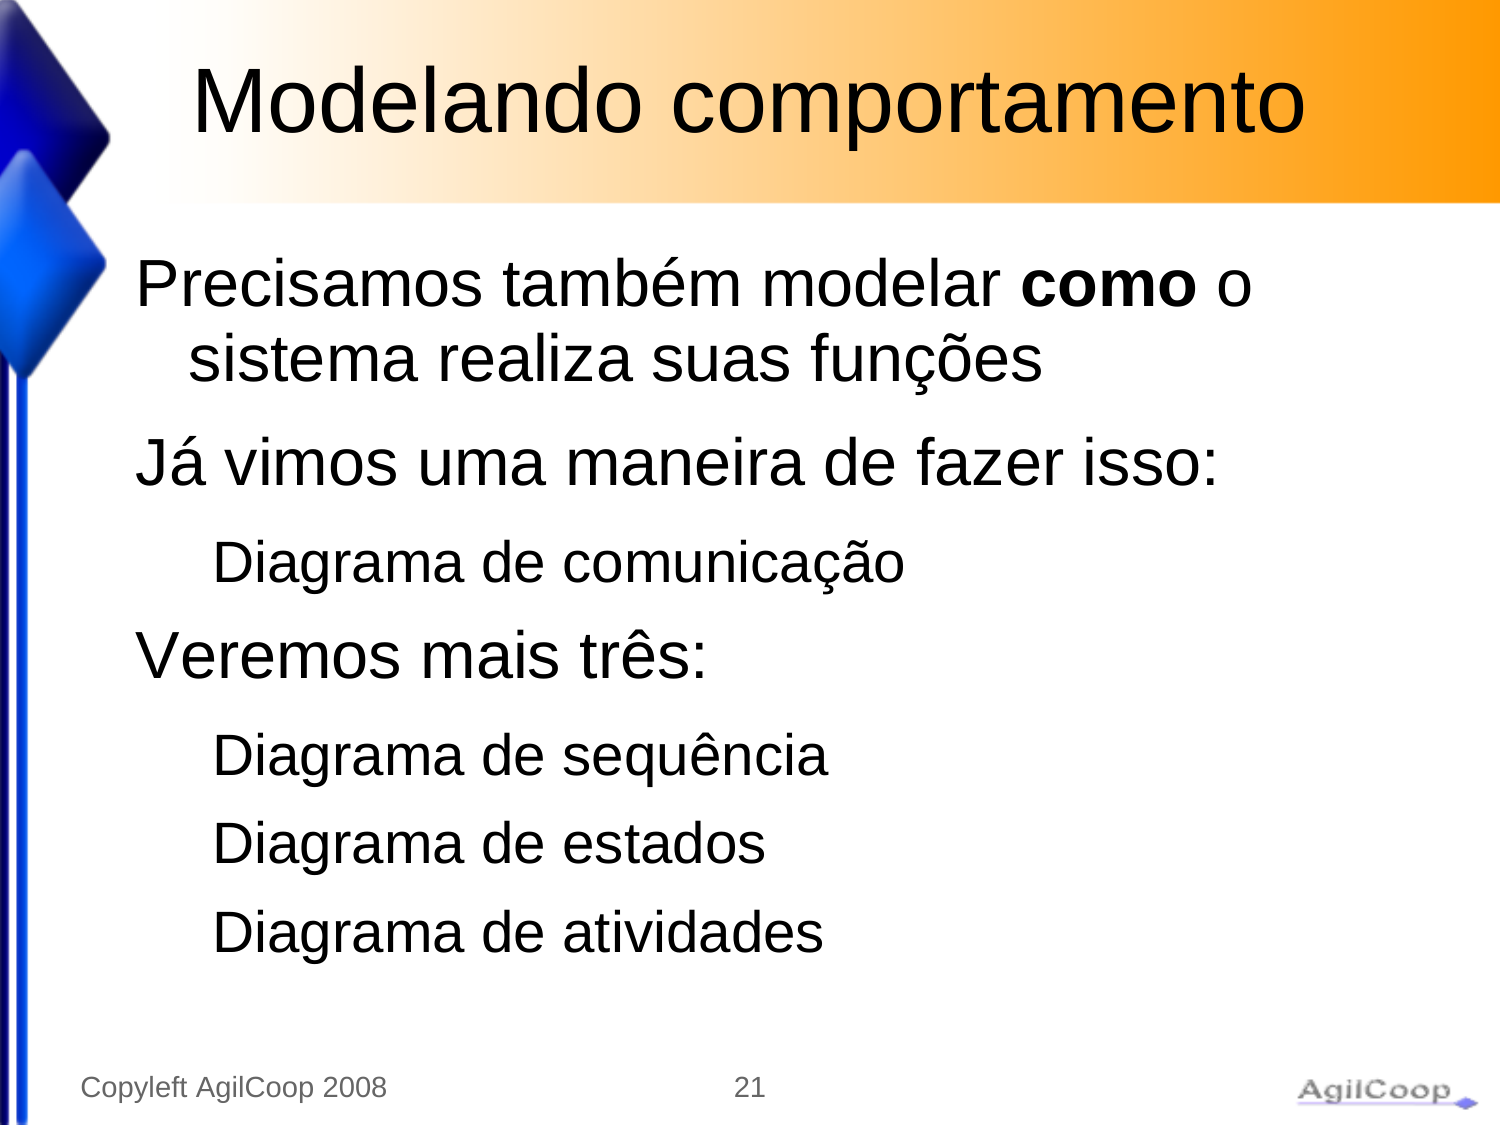

# Modelando comportamento
Precisamos também modelar como o sistema realiza suas funções
Já vimos uma maneira de fazer isso:
Diagrama de comunicação
Veremos mais três:
Diagrama de sequência
Diagrama de estados
Diagrama de atividades
Copyleft AgilCoop 2008
21